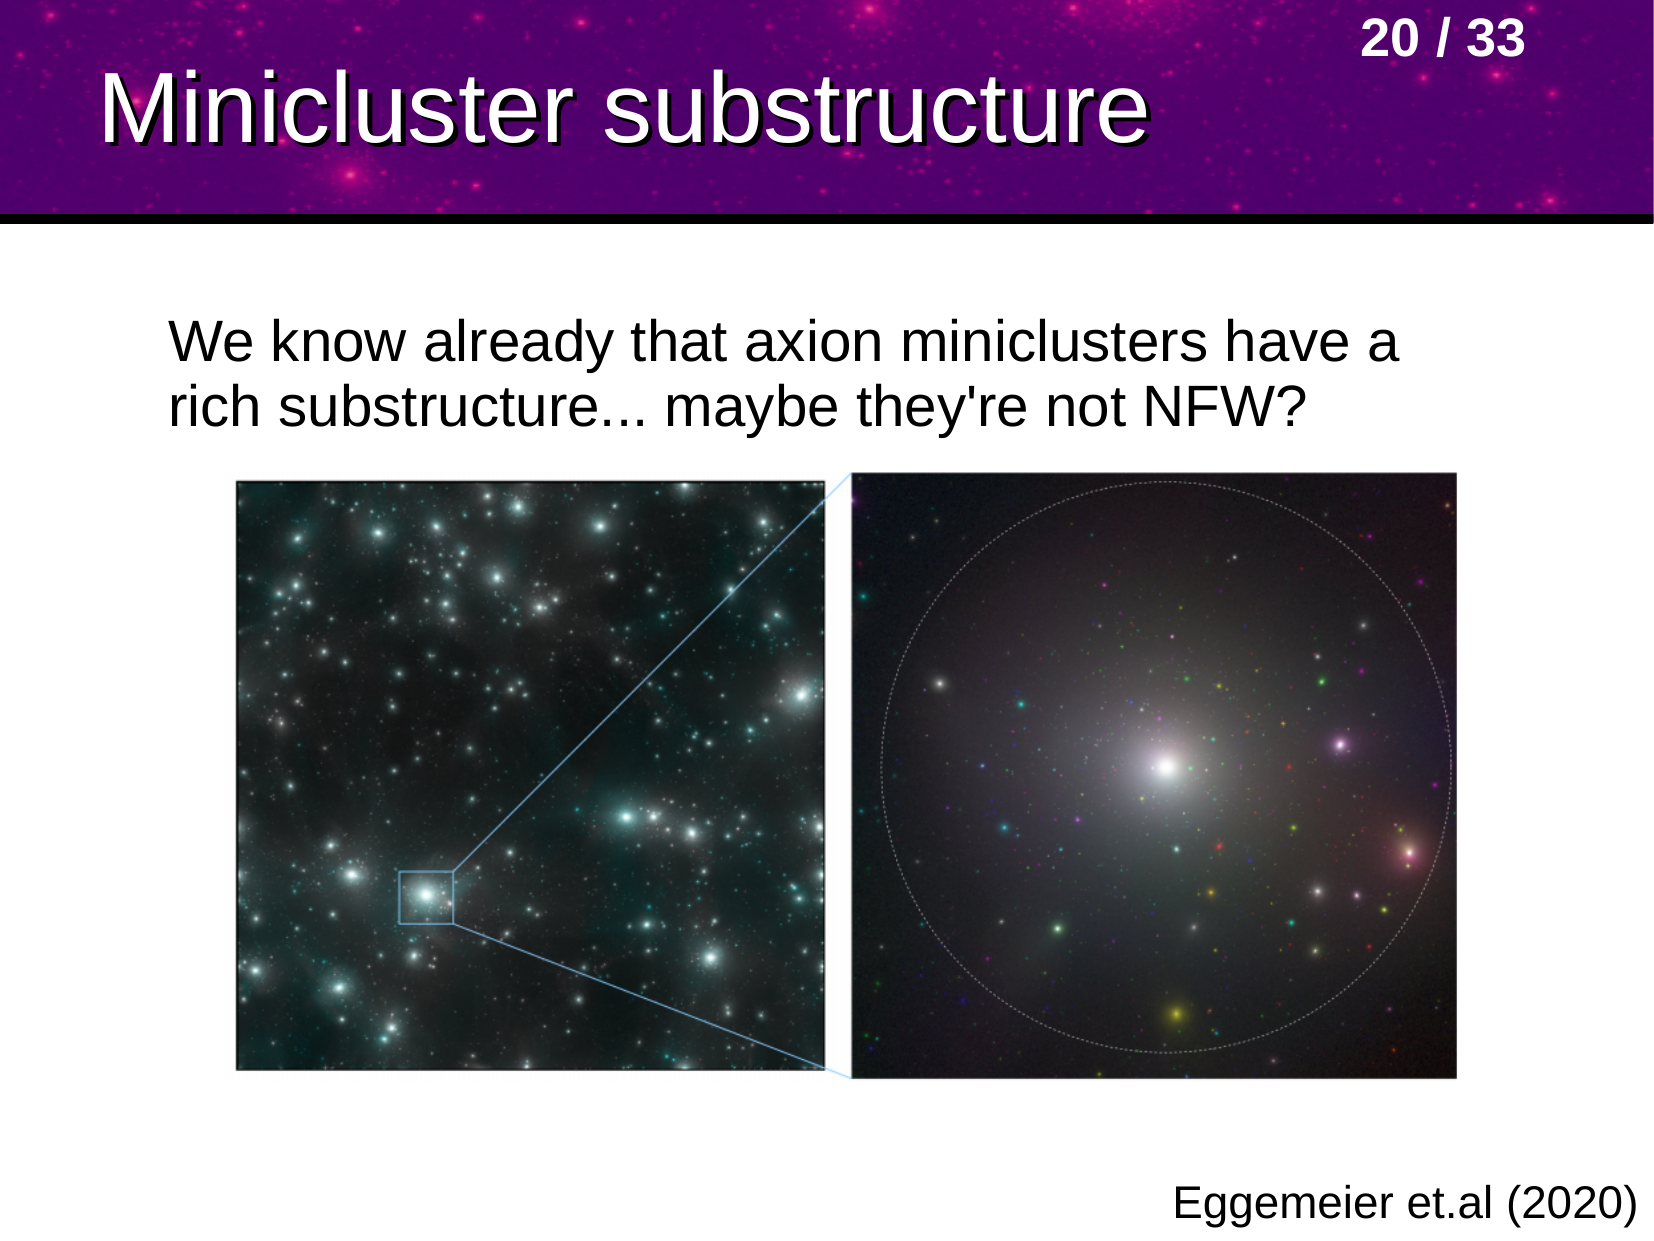

Peak Patch
Minicluster substructure
We know already that axion miniclusters have a rich substructure... maybe they're not NFW?
Eggemeier et.al (2020)